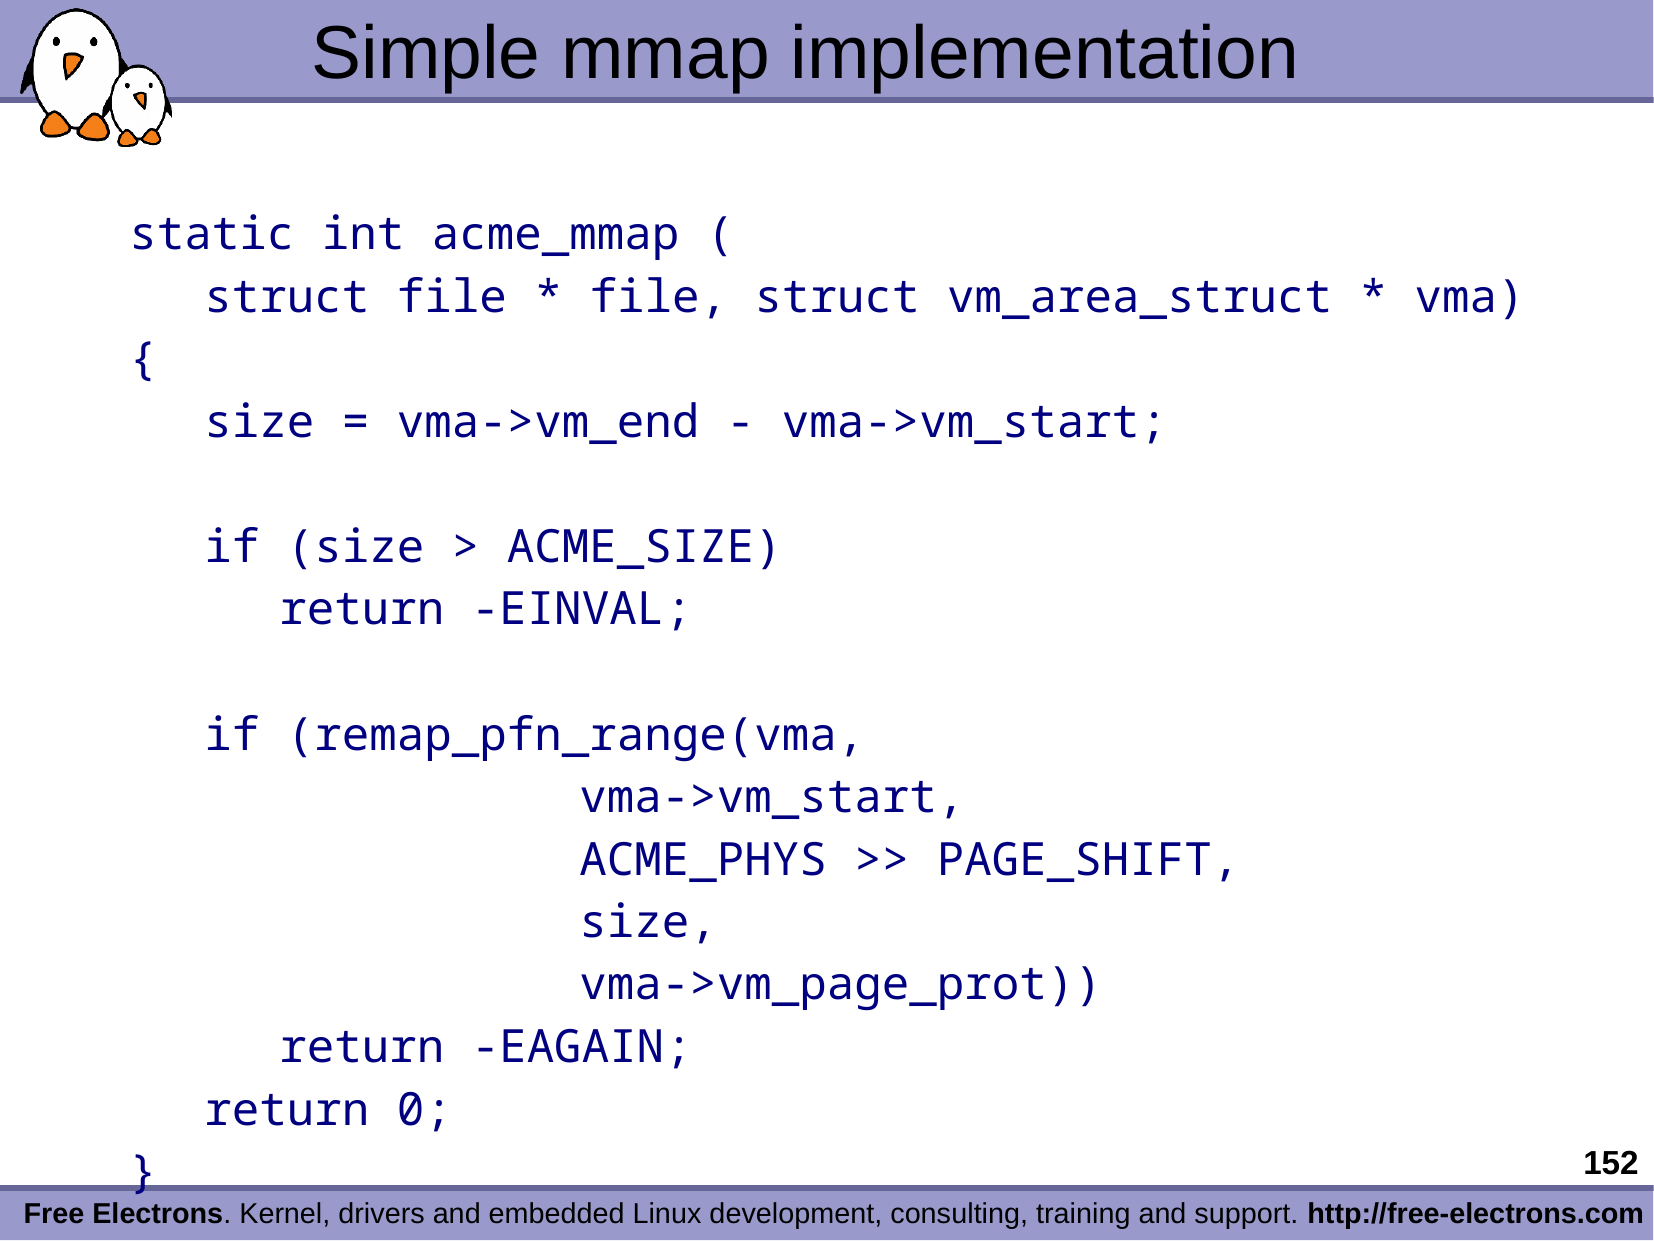

# Simple mmap implementation
static int acme_mmap (
	struct file * file, struct vm_area_struct * vma)
{
	size = vma->vm_end - vma->vm_start;
	if (size > ACME_SIZE)
 	return -EINVAL;
	if (remap_pfn_range(vma,
						vma->vm_start,
						ACME_PHYS >> PAGE_SHIFT,
						size,
						vma->vm_page_prot))
		return -EAGAIN;
	return 0;
}